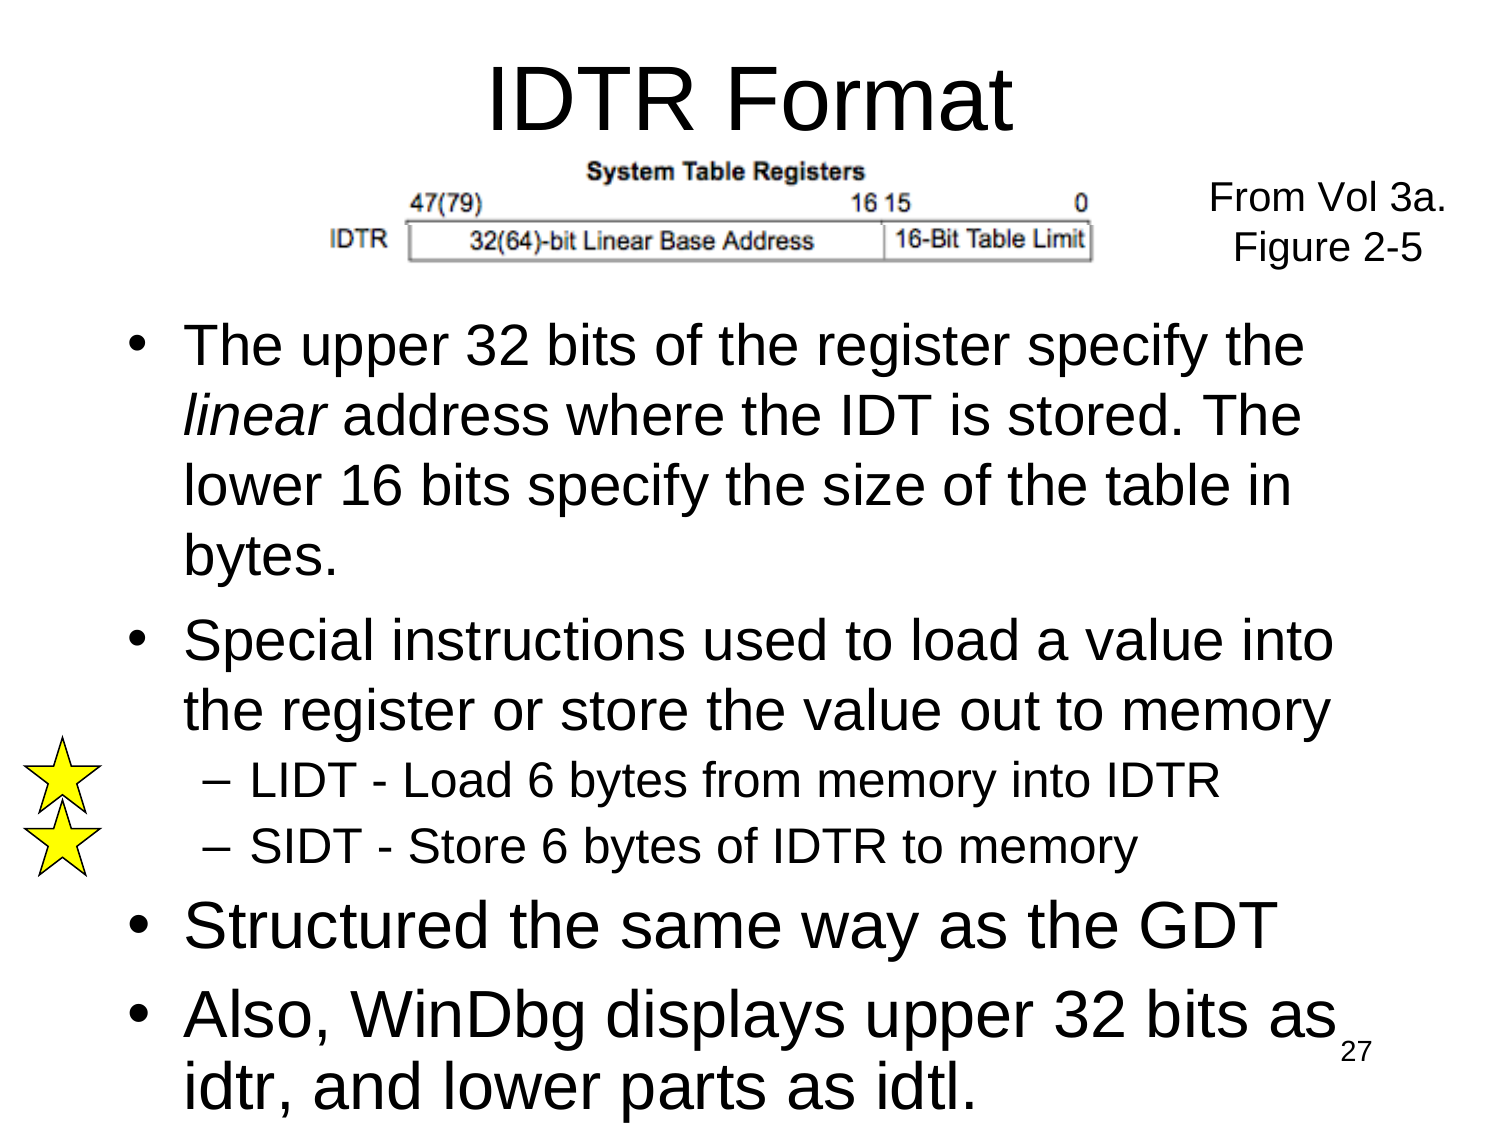

# IDTR Format
From Vol 3a.
Figure 2-5
The upper 32 bits of the register specify the linear address where the IDT is stored. The lower 16 bits specify the size of the table in bytes.
Special instructions used to load a value into the register or store the value out to memory
LIDT - Load 6 bytes from memory into IDTR
SIDT - Store 6 bytes of IDTR to memory
Structured the same way as the GDT
Also, WinDbg displays upper 32 bits as idtr, and lower parts as idtl.